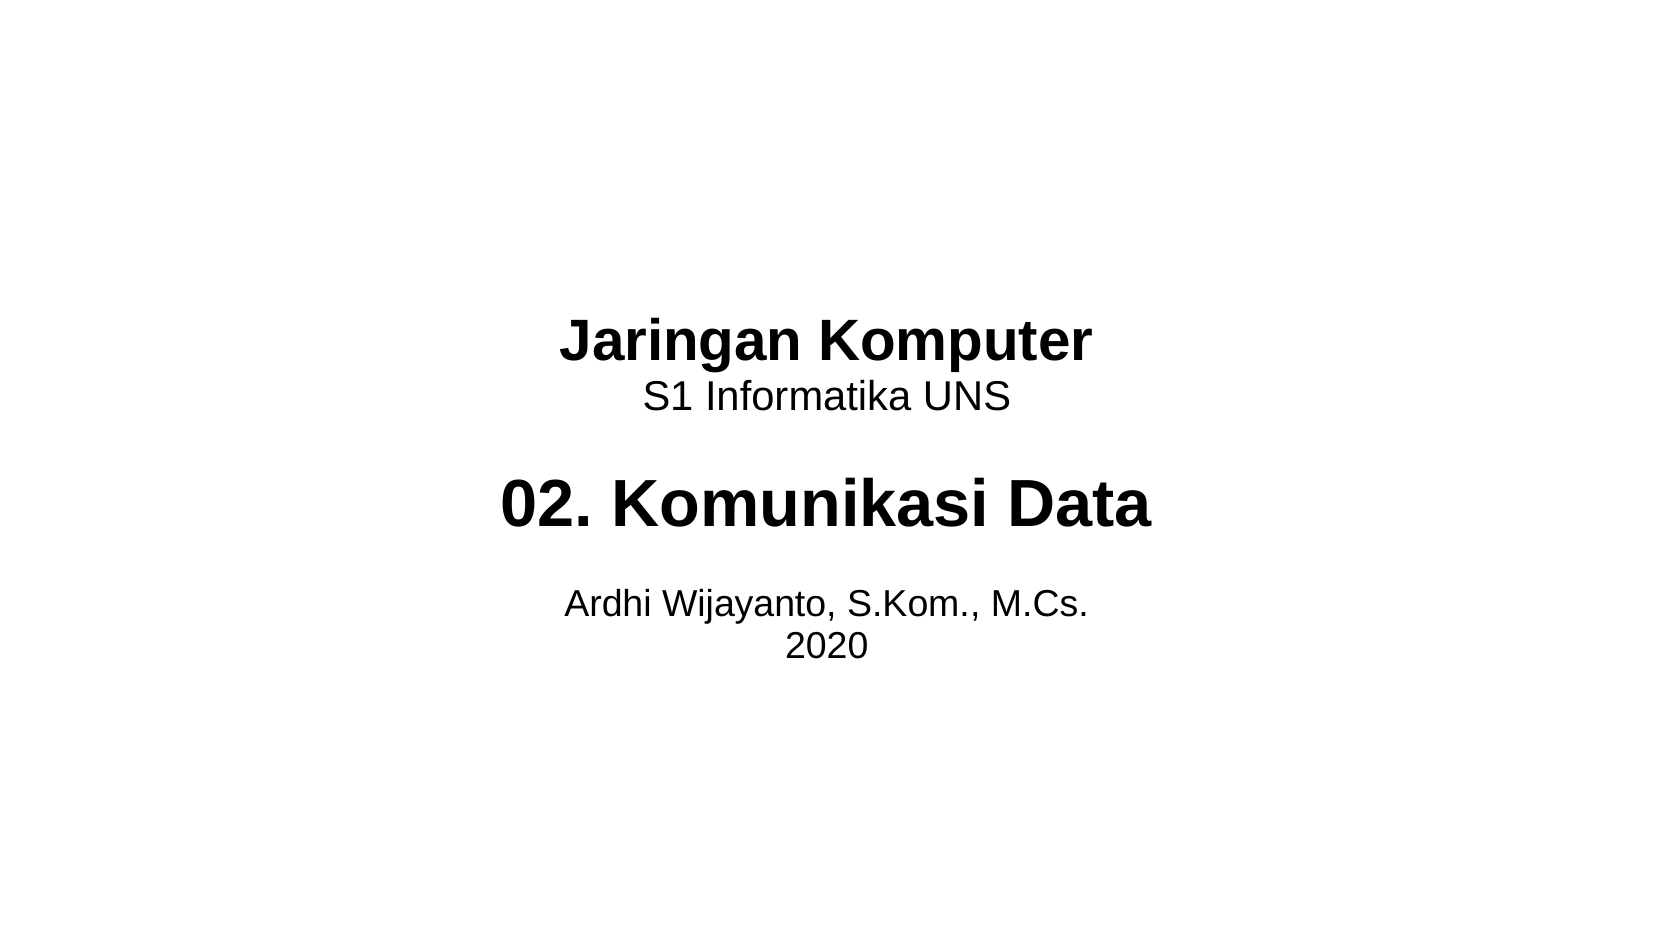

#
Jaringan Komputer
S1 Informatika UNS
02. Komunikasi Data
Ardhi Wijayanto, S.Kom., M.Cs.
2020